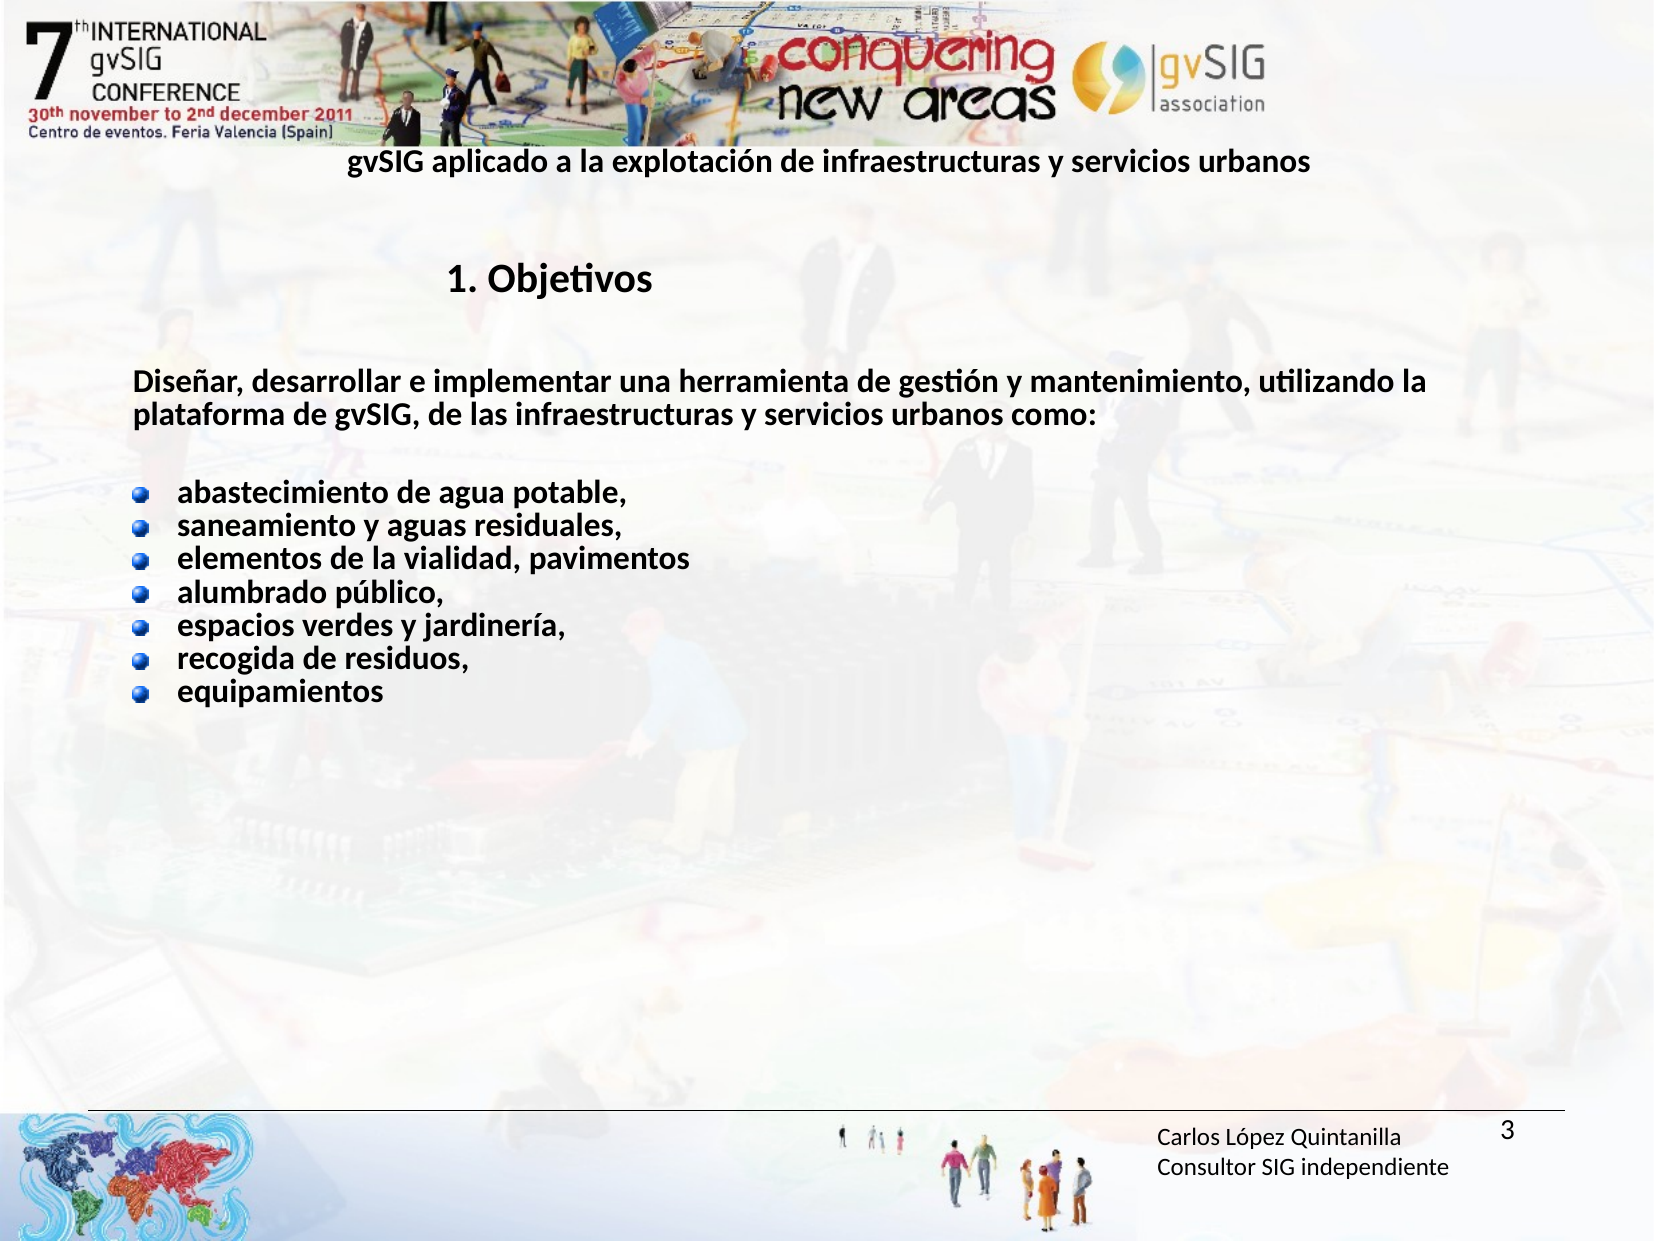

# gvSIG aplicado a la explotación de infraestructuras y servicios urbanos
1. Objetivos
Diseñar, desarrollar e implementar una herramienta de gestión y mantenimiento, utilizando la plataforma de gvSIG, de las infraestructuras y servicios urbanos como:
abastecimiento de agua potable,
saneamiento y aguas residuales,
elementos de la vialidad, pavimentos
alumbrado público,
espacios verdes y jardinería,
recogida de residuos,
equipamientos
Carlos López Quintanilla
Consultor SIG independiente